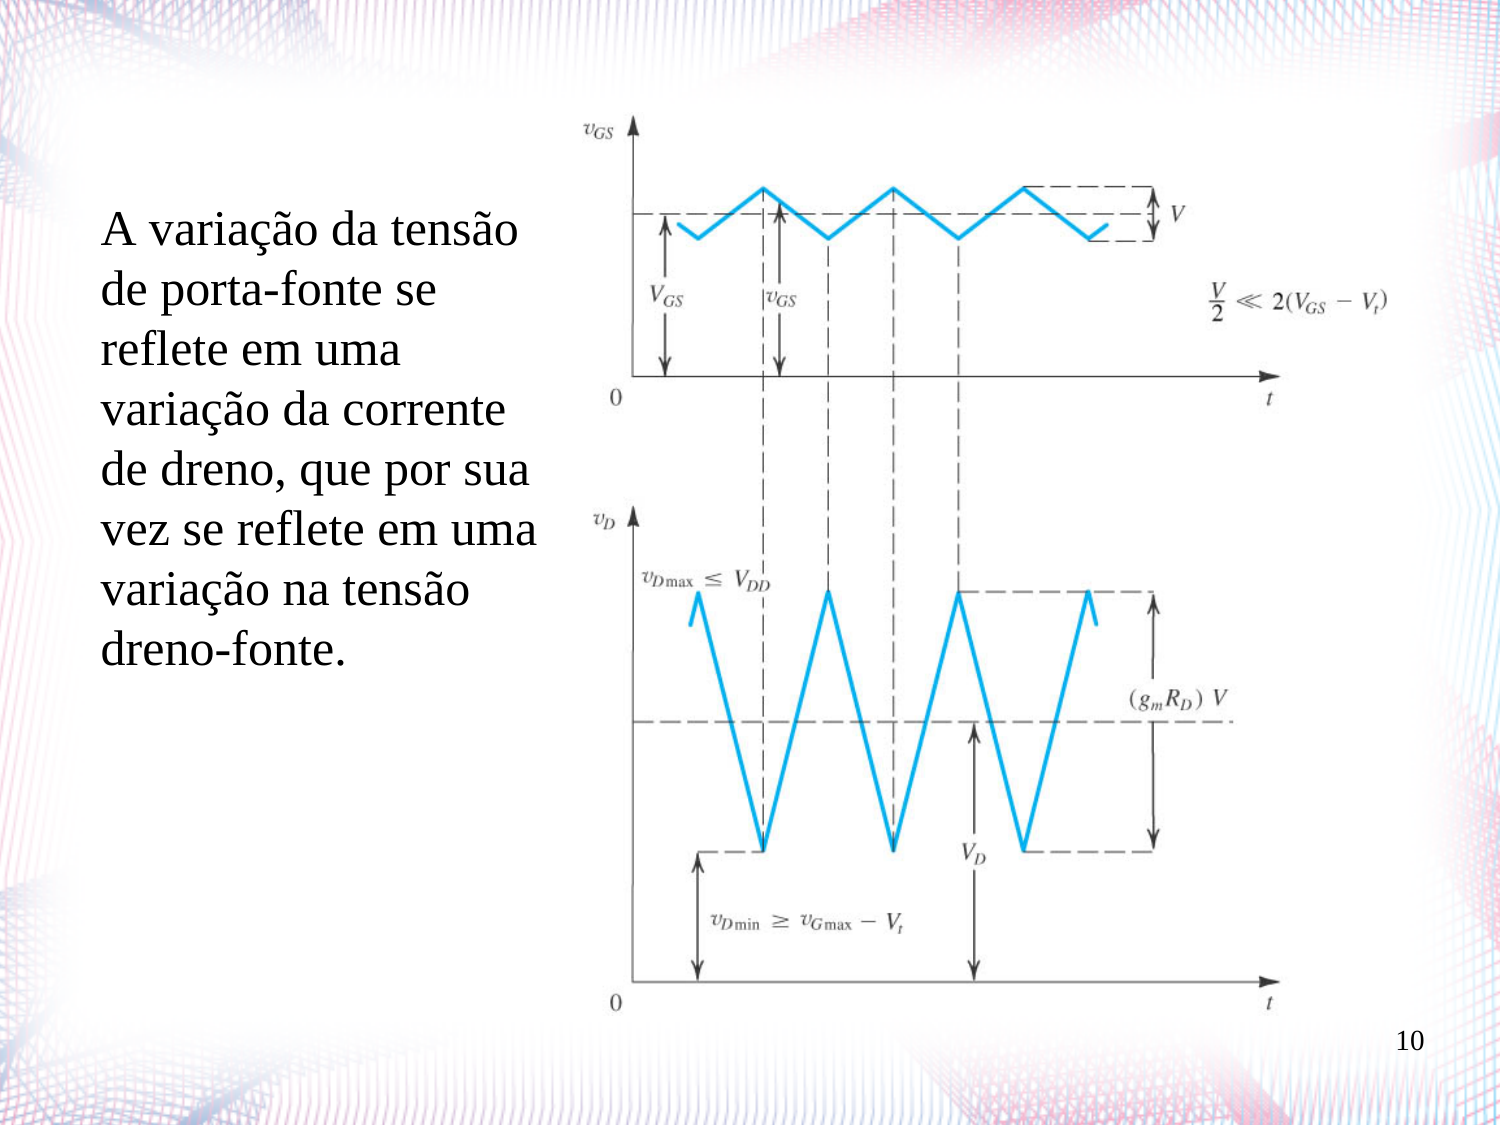

A variação da tensão de porta-fonte se reflete em uma variação da corrente de dreno, que por sua vez se reflete em uma variação na tensão dreno-fonte.
10